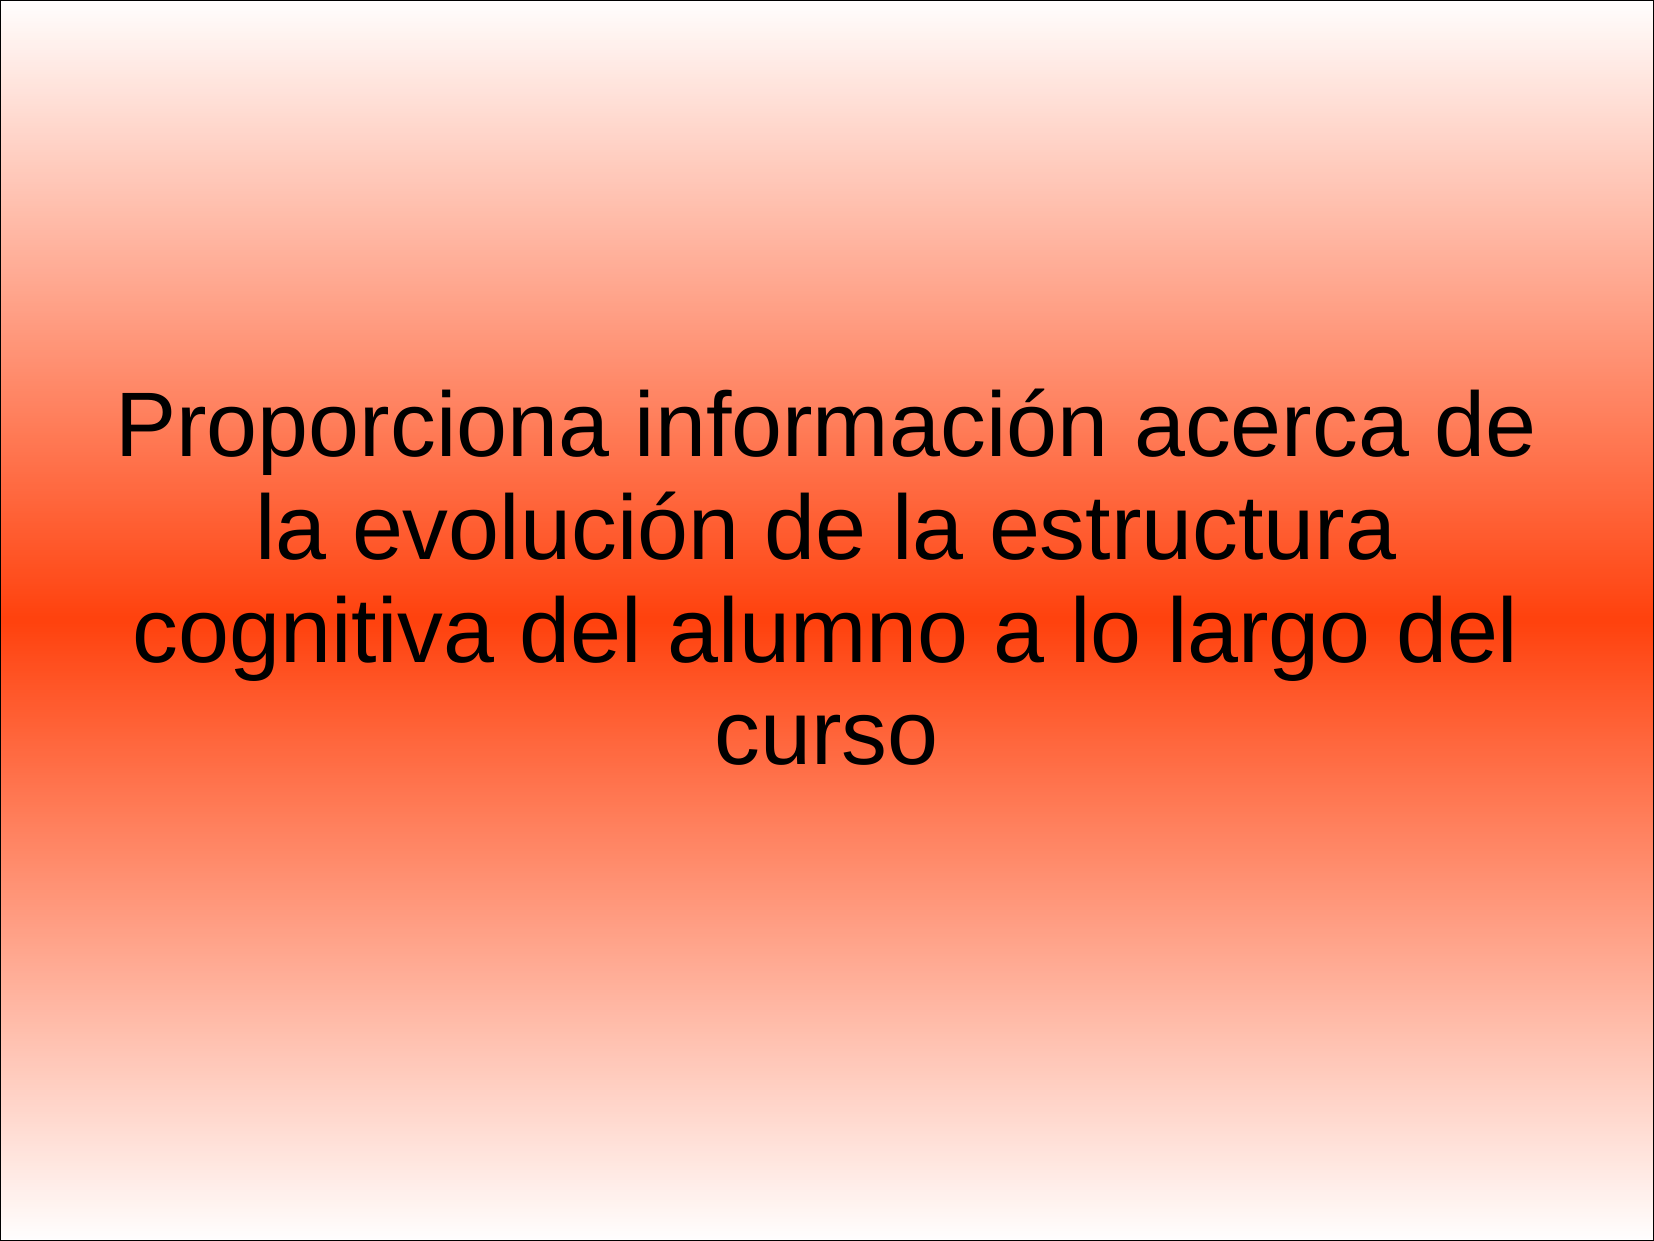

# Proporciona información acerca de la evolución de la estructura cognitiva del alumno a lo largo del curso